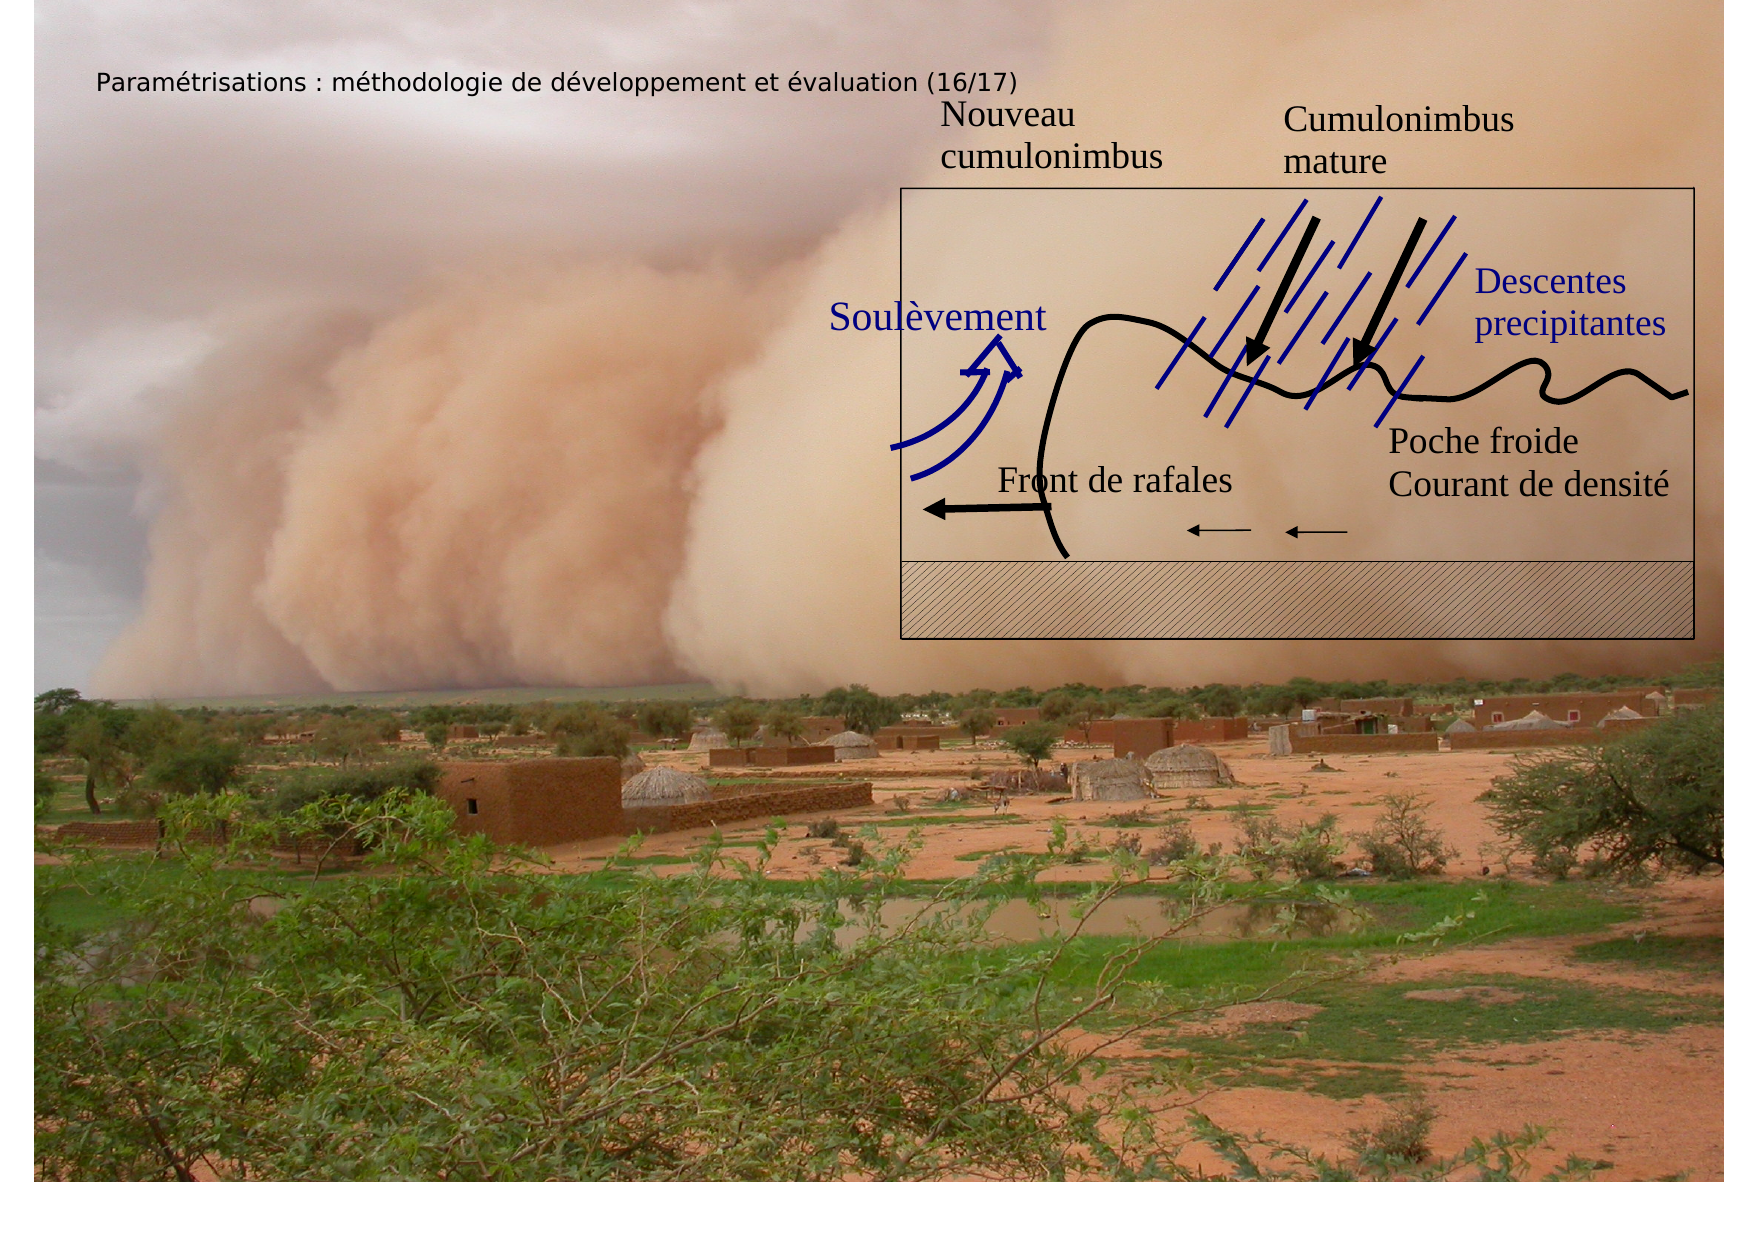

Paramétrisations : méthodologie de développement et évaluation (16/17)
Nouveau
cumulonimbus
Cumulonimbus
mature
Descentes
precipitantes
Soulèvement
Poche froide
Courant de densité
Front de rafales